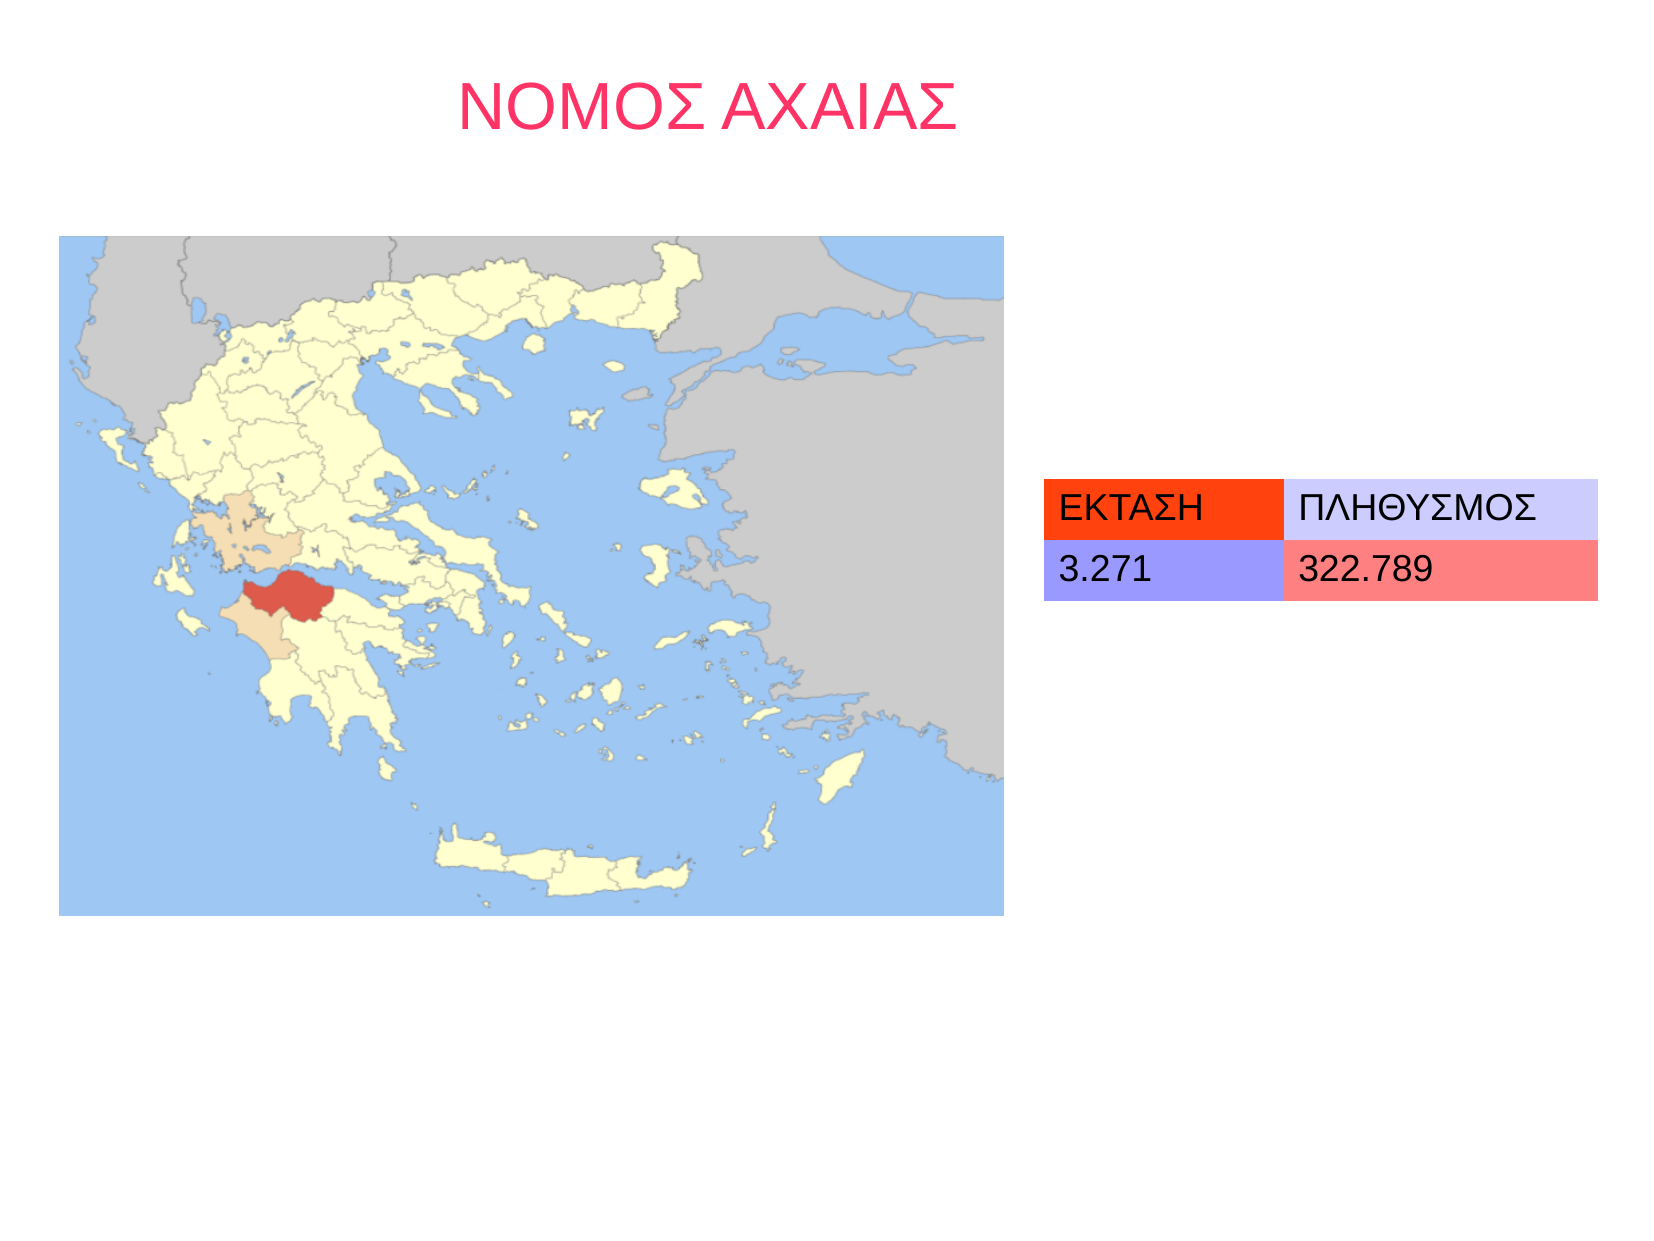

ΝΟΜΟΣ ΑΧΑΙΑΣ
| ΕΚΤΑΣΗ | ΠΛΗΘΥΣΜΟΣ |
| --- | --- |
| 3.271 | 322.789 |